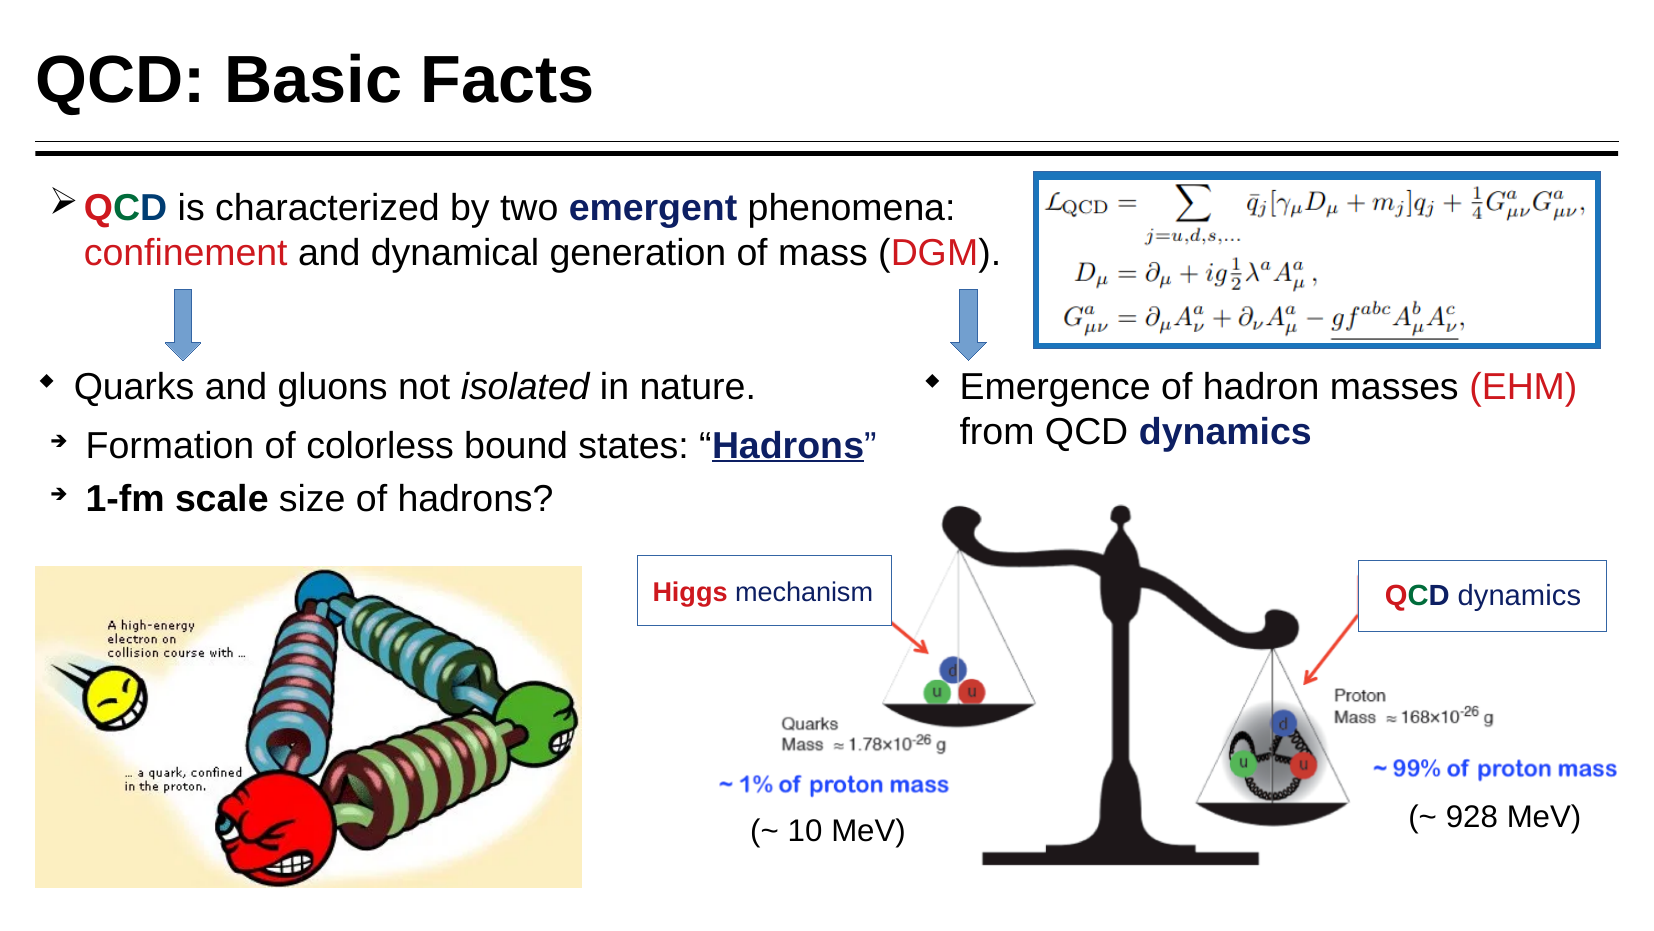

QCD: Basic Facts
QCD is characterized by two emergent phenomena:
confinement and dynamical generation of mass (DGM).
Quarks and gluons not isolated in nature.
Emergence of hadron masses (EHM) from QCD dynamics
Formation of colorless bound states: “Hadrons”
1-fm scale size of hadrons?
Higgs mechanism
QCD dynamics
(~ 928 MeV)
(~ 10 MeV)